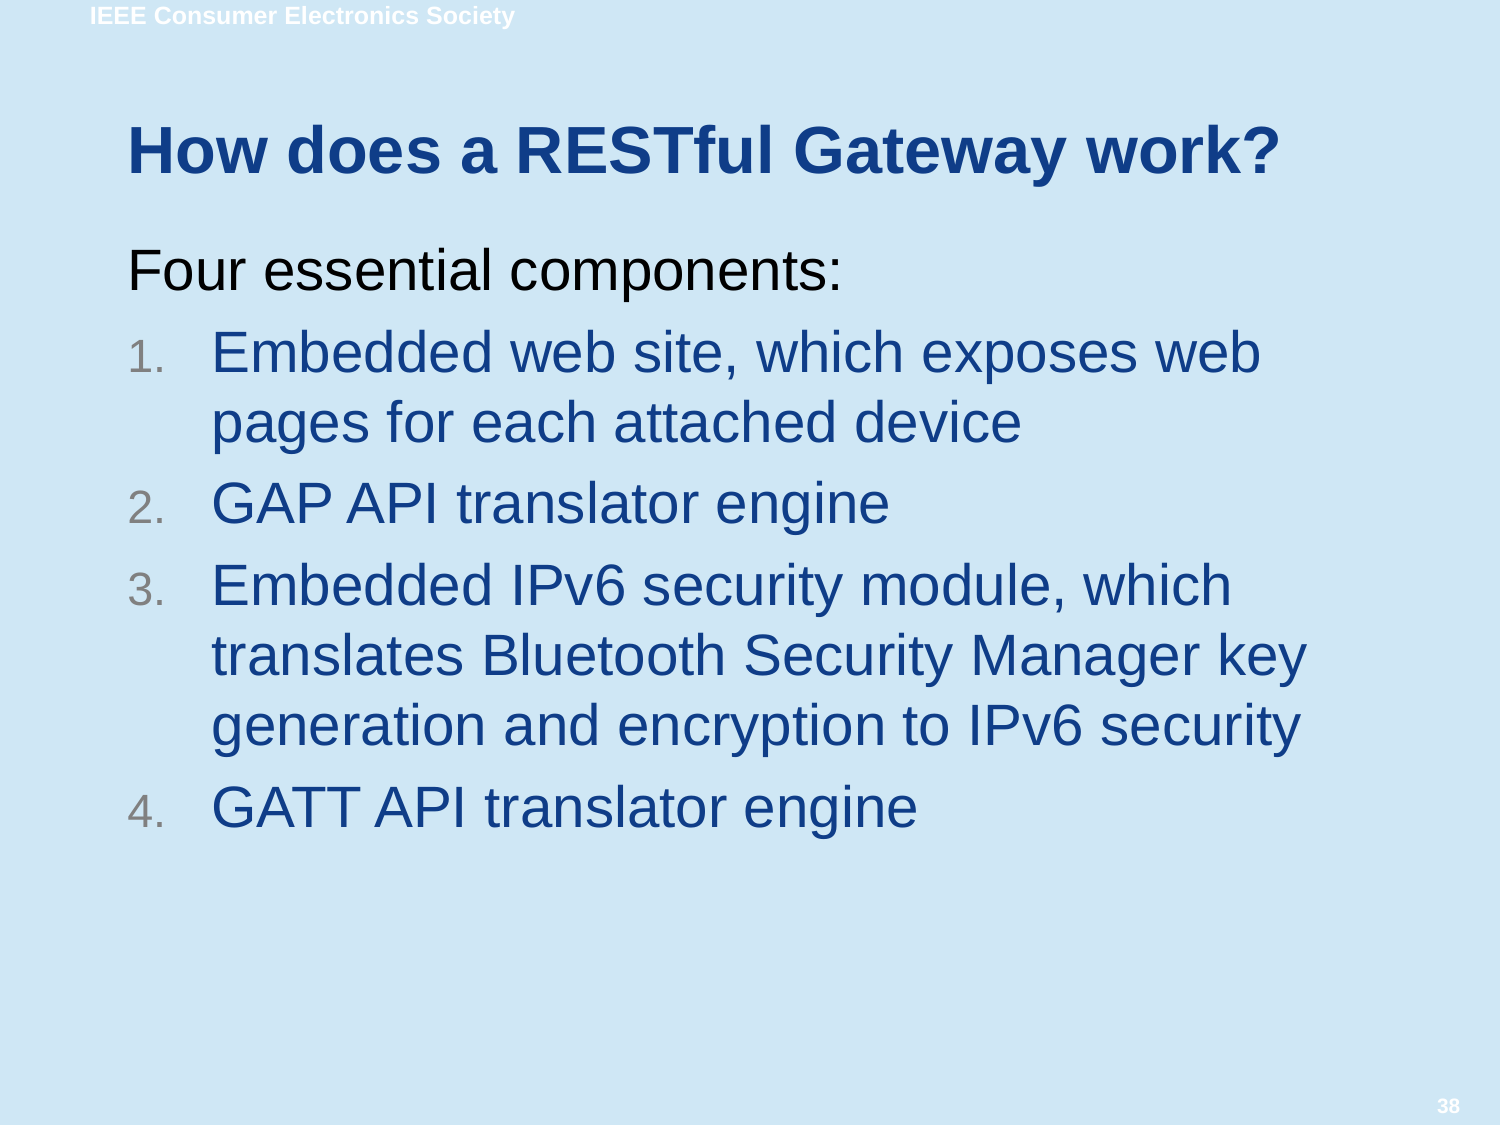

# How does a RESTful Gateway work?
Four essential components:
Embedded web site, which exposes web pages for each attached device
GAP API translator engine
Embedded IPv6 security module, which translates Bluetooth Security Manager key generation and encryption to IPv6 security
GATT API translator engine